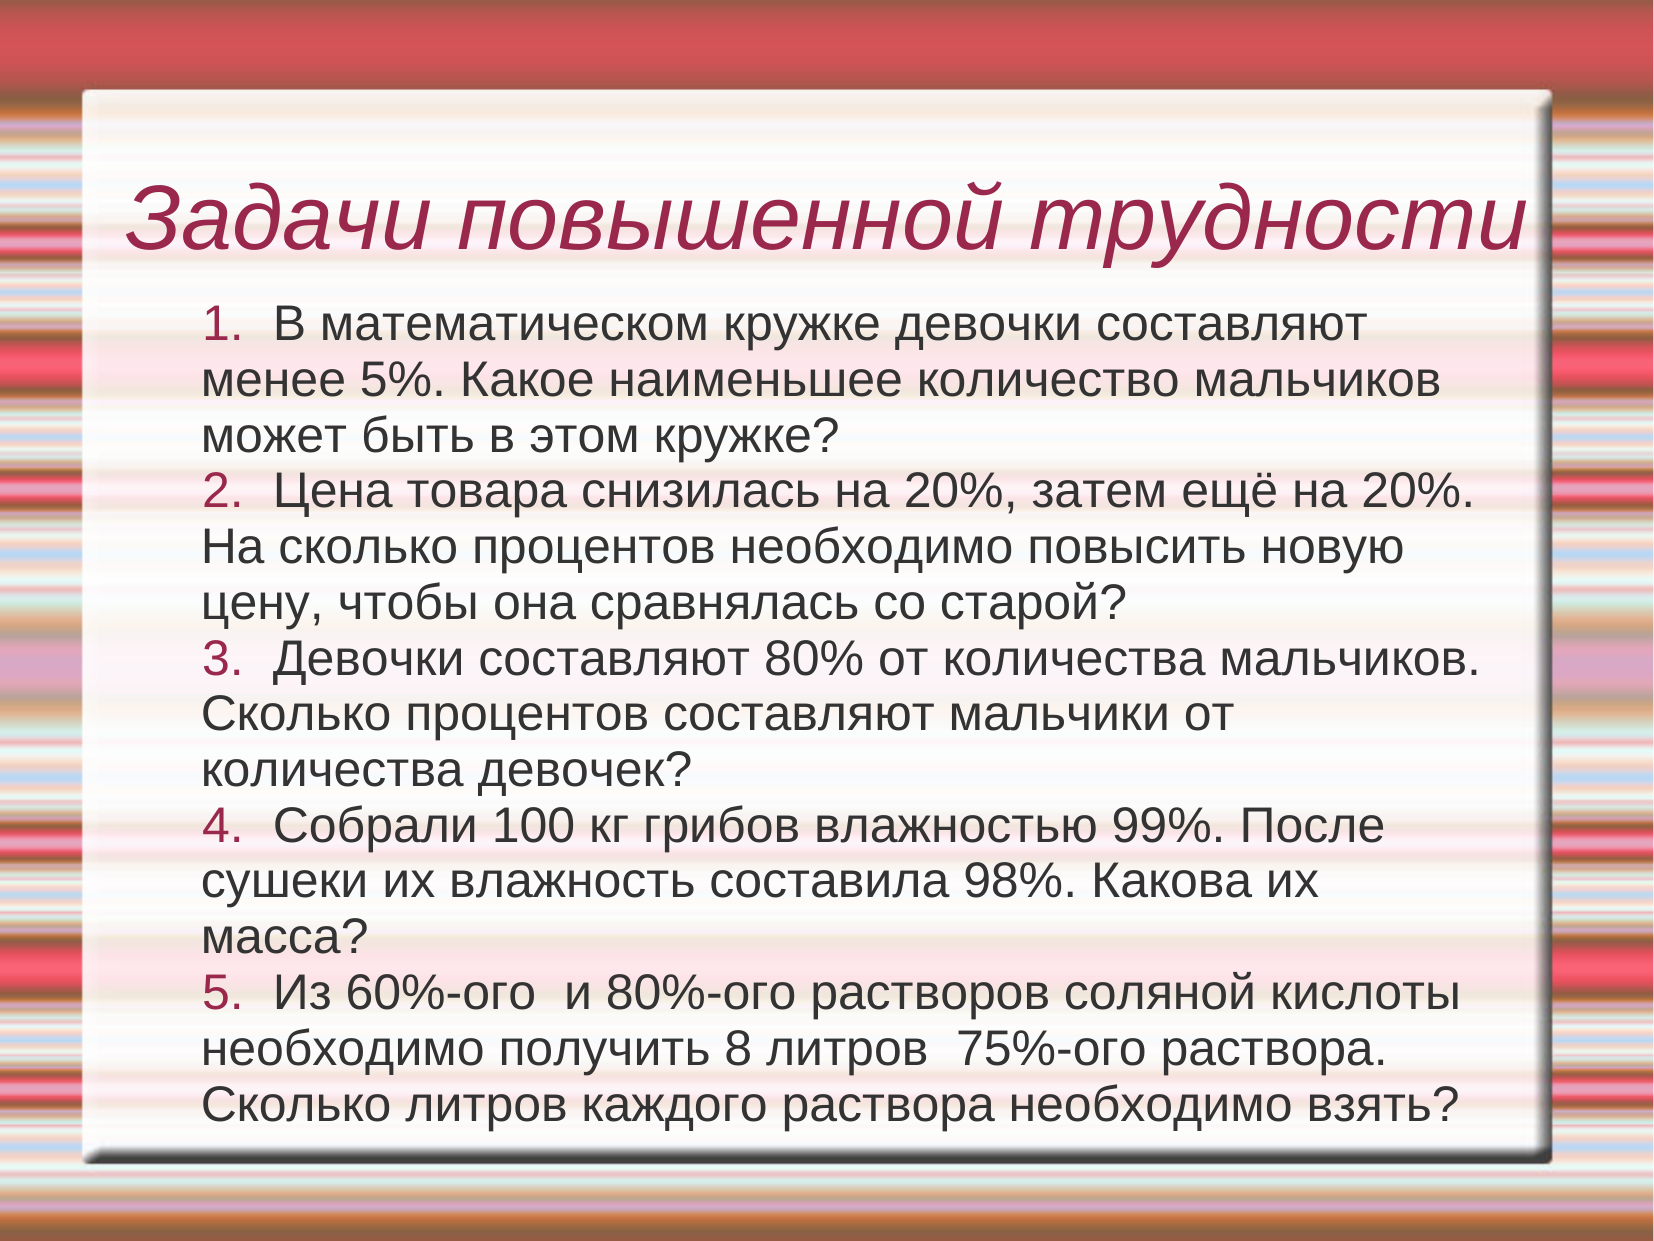

# Задачи повышенной трудности
В математическом кружке девочки составляют менее 5%. Какое наименьшее количество мальчиков может быть в этом кружке?
Цена товара снизилась на 20%, затем ещё на 20%. На сколько процентов необходимо повысить новую цену, чтобы она сравнялась со старой?
Девочки составляют 80% от количества мальчиков. Сколько процентов составляют мальчики от количества девочек?
Собрали 100 кг грибов влажностью 99%. После сушеки их влажность составила 98%. Какова их масса?
Из 60%-ого и 80%-ого растворов соляной кислоты необходимо получить 8 литров 75%-ого раствора. Сколько литров каждого раствора необходимо взять?